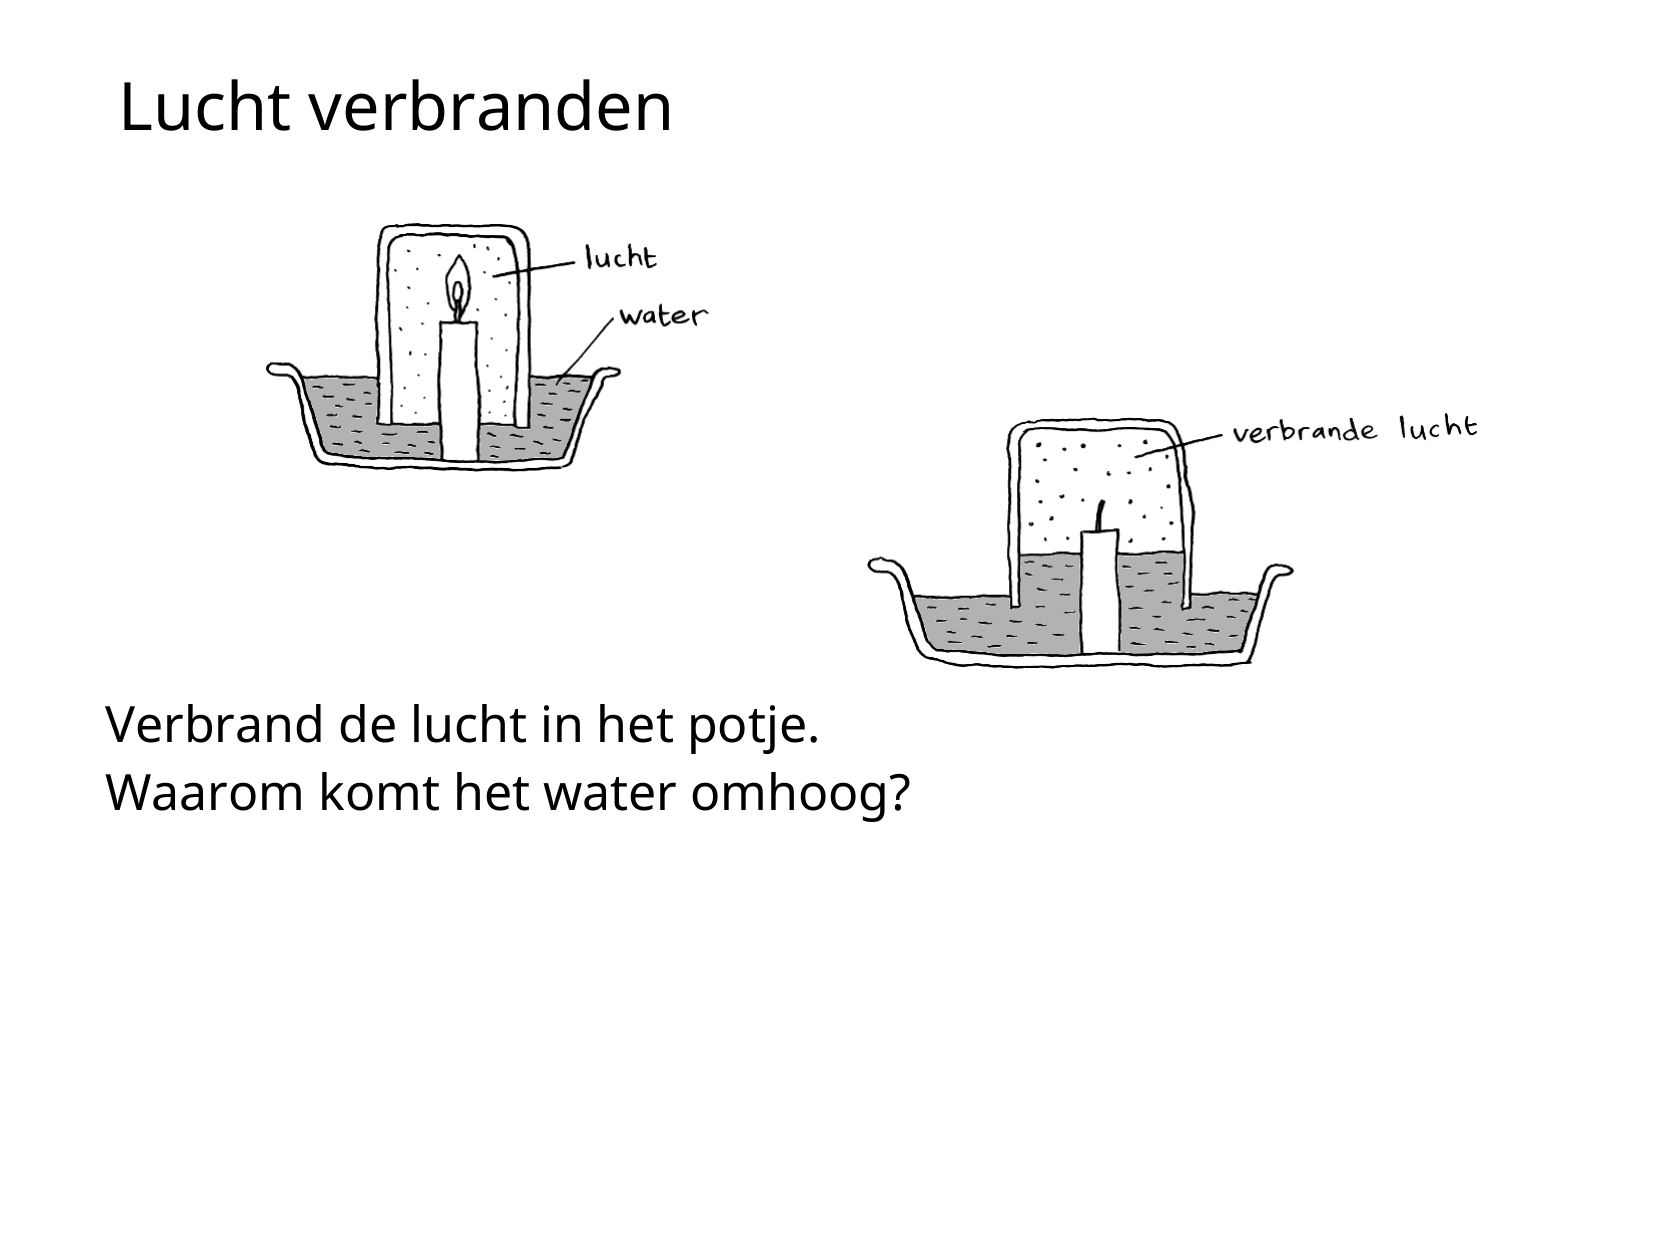

Lucht verbranden
Verbrand de lucht in het potje.
Waarom komt het water omhoog?